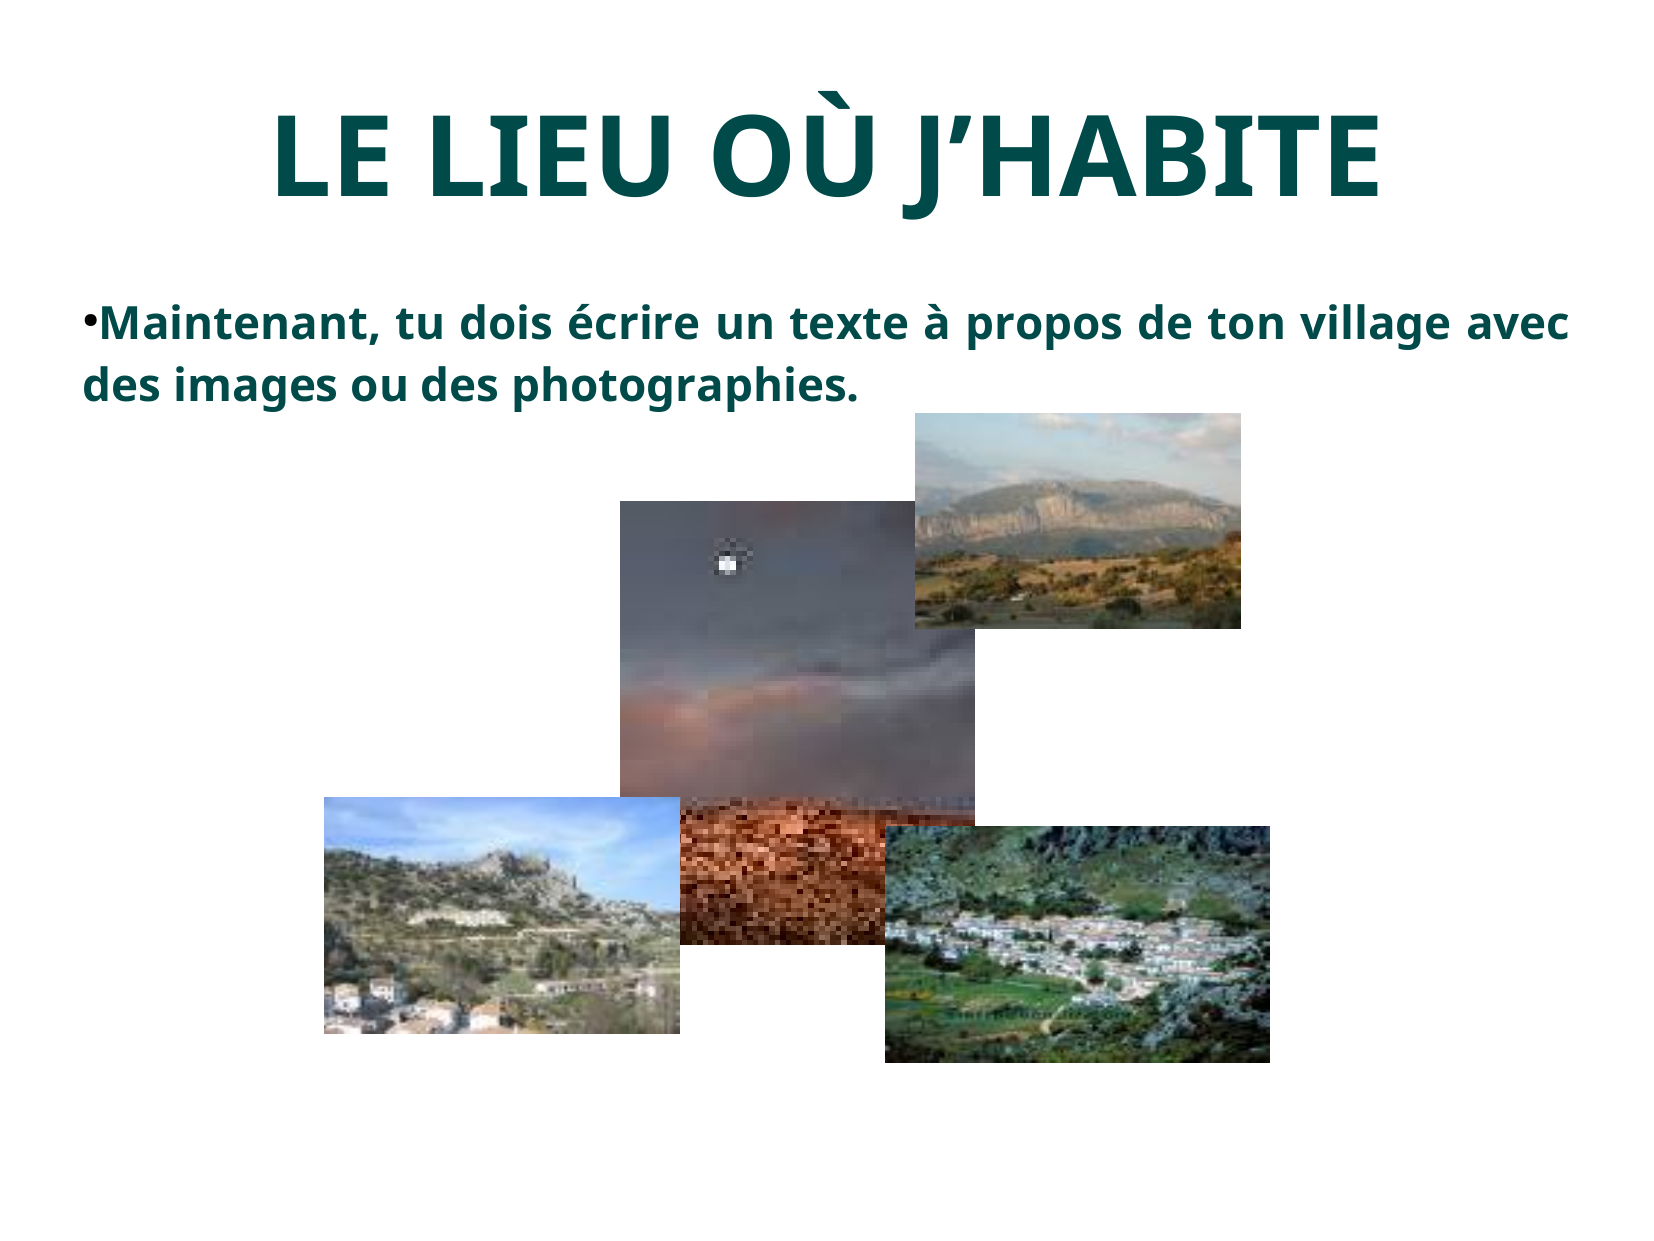

# LE LIEU OÙ J’HABITE
Maintenant, tu dois écrire un texte à propos de ton village avec des images ou des photographies.